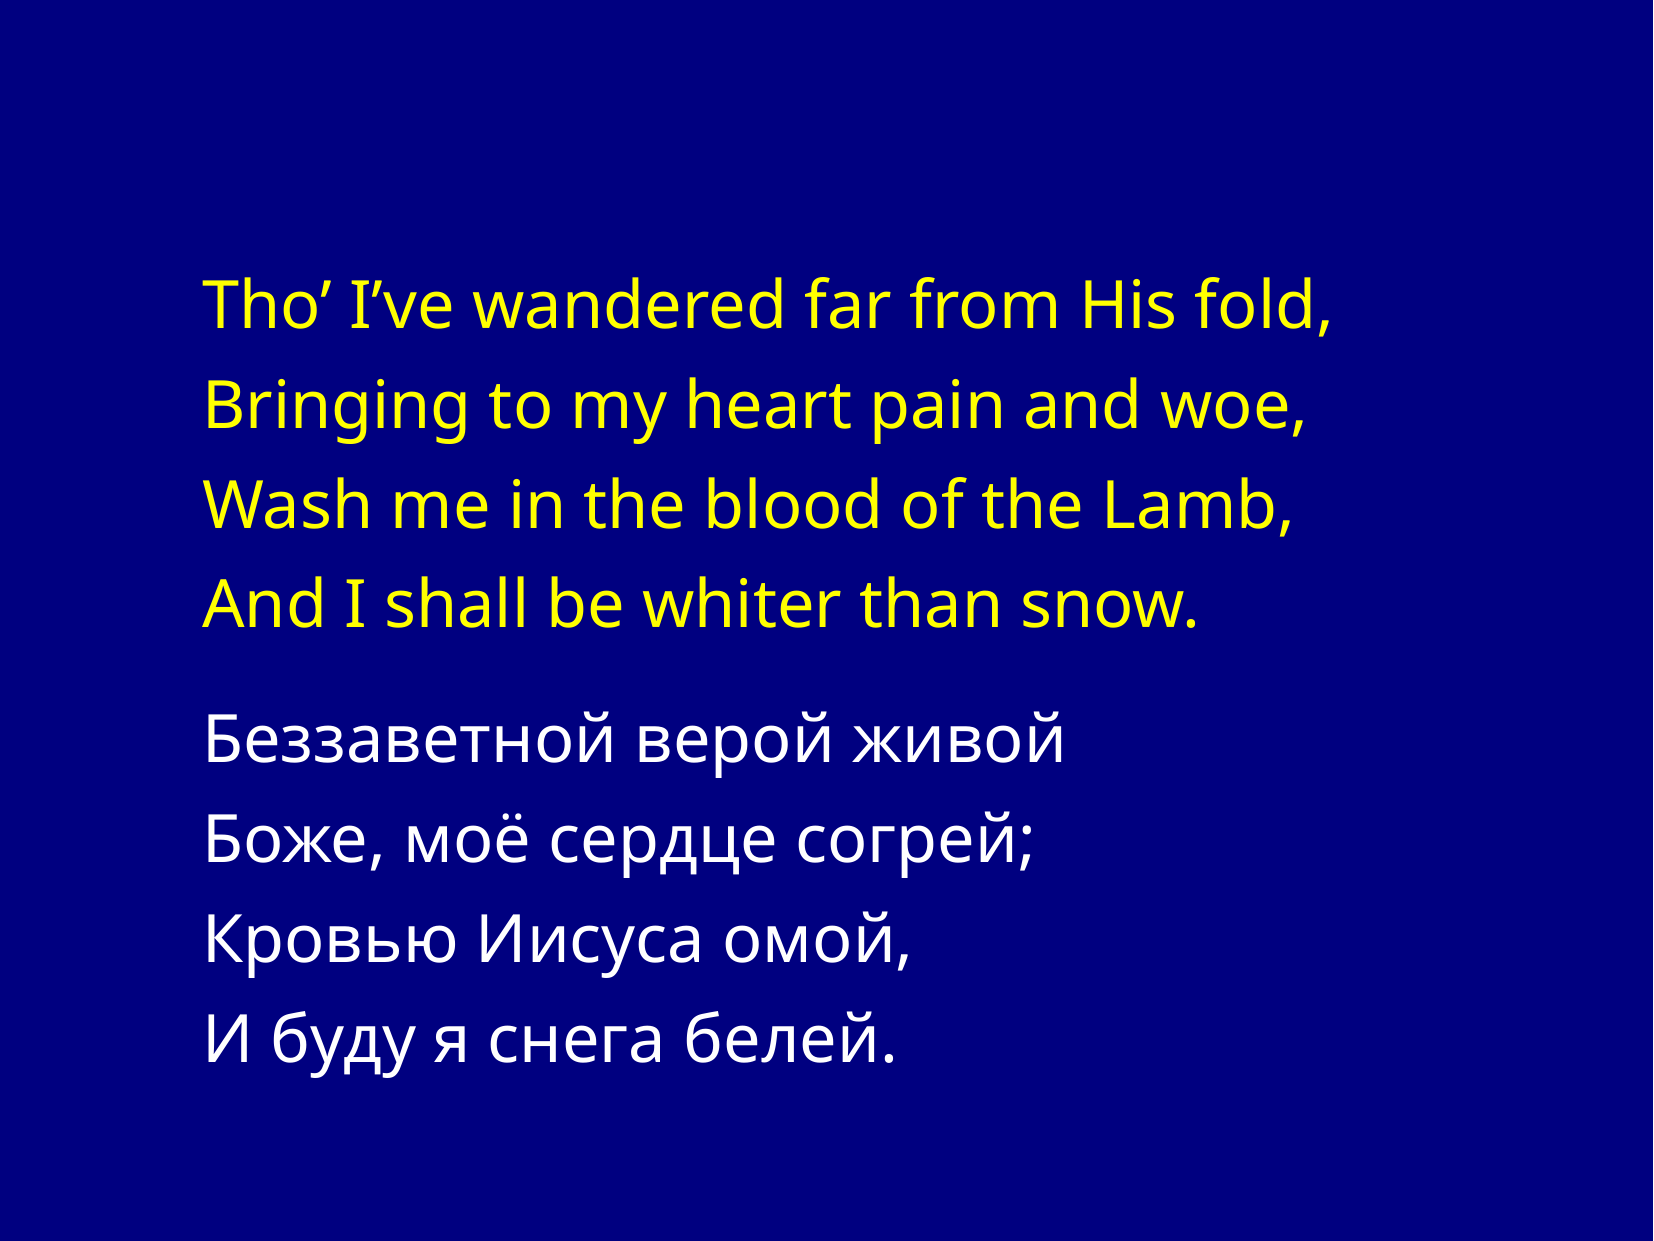

Tho’ I’ve wandered far from His fold,
	Bringing to my heart pain and woe,
	Wash me in the blood of the Lamb,
	And I shall be whiter than snow.
	Беззаветной верой живой
	Боже, моё сердце согрей;
	Кровью Иисуса омой,
	И буду я снега белей.